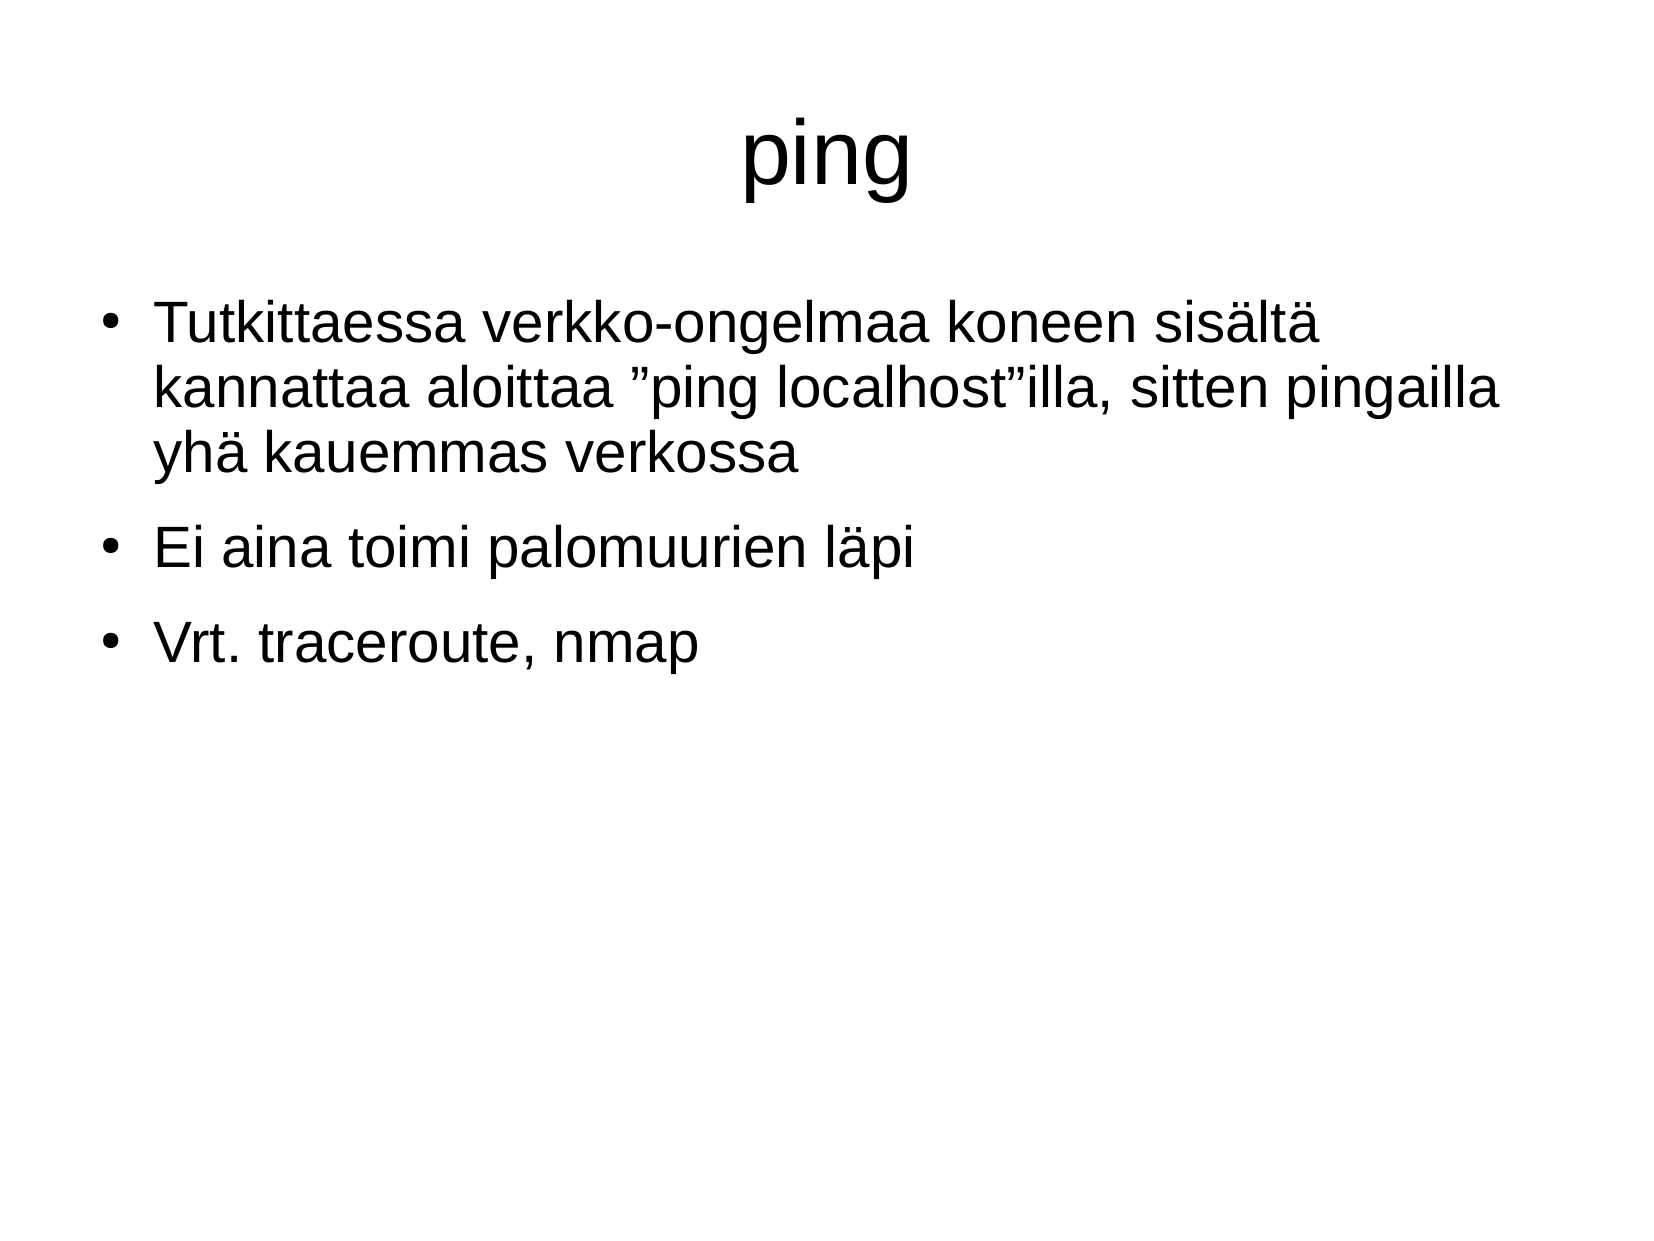

# ping
Tutkittaessa verkko-ongelmaa koneen sisältä kannattaa aloittaa ”ping localhost”illa, sitten pingailla yhä kauemmas verkossa
Ei aina toimi palomuurien läpi
Vrt. traceroute, nmap